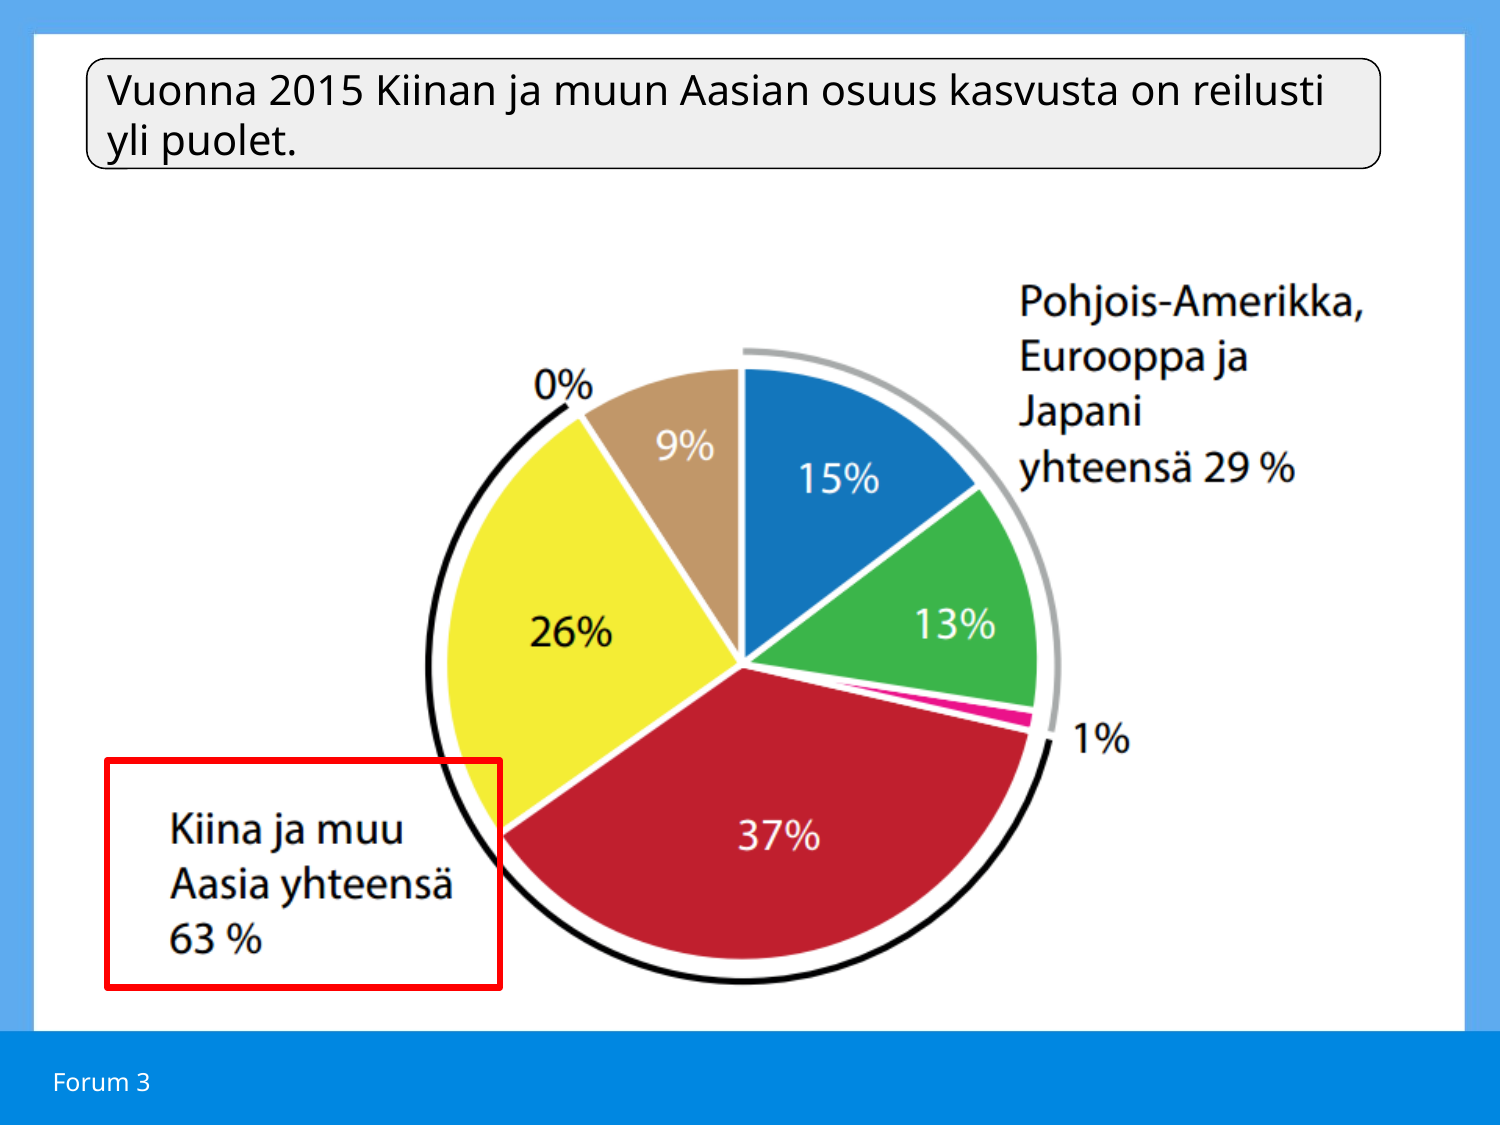

Vuonna 2015 Kiinan ja muun Aasian osuus kasvusta on reilusti yli puolet.